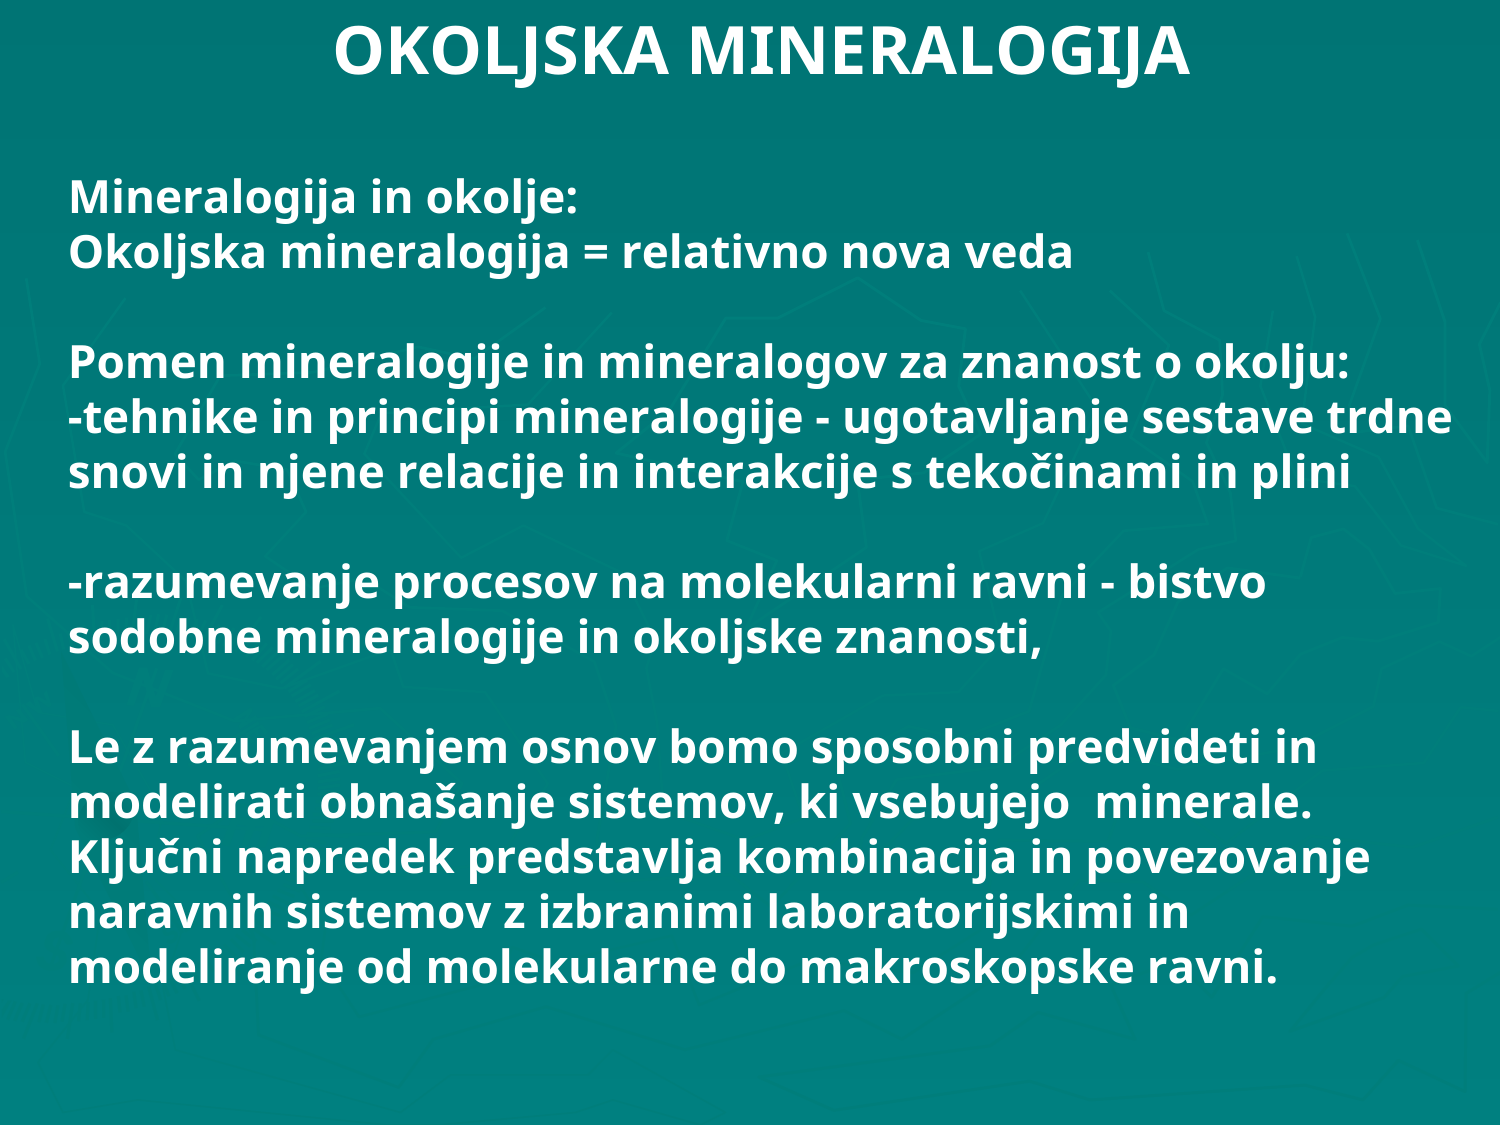

OKOLJSKA MINERALOGIJA
Mineralogija in okolje:
Okoljska mineralogija = relativno nova veda
Pomen mineralogije in mineralogov za znanost o okolju:
-tehnike in principi mineralogije - ugotavljanje sestave trdne snovi in njene relacije in interakcije s tekočinami in plini
-razumevanje procesov na molekularni ravni - bistvo sodobne mineralogije in okoljske znanosti,
Le z razumevanjem osnov bomo sposobni predvideti in modelirati obnašanje sistemov, ki vsebujejo minerale. Ključni napredek predstavlja kombinacija in povezovanje naravnih sistemov z izbranimi laboratorijskimi in modeliranje od molekularne do makroskopske ravni.